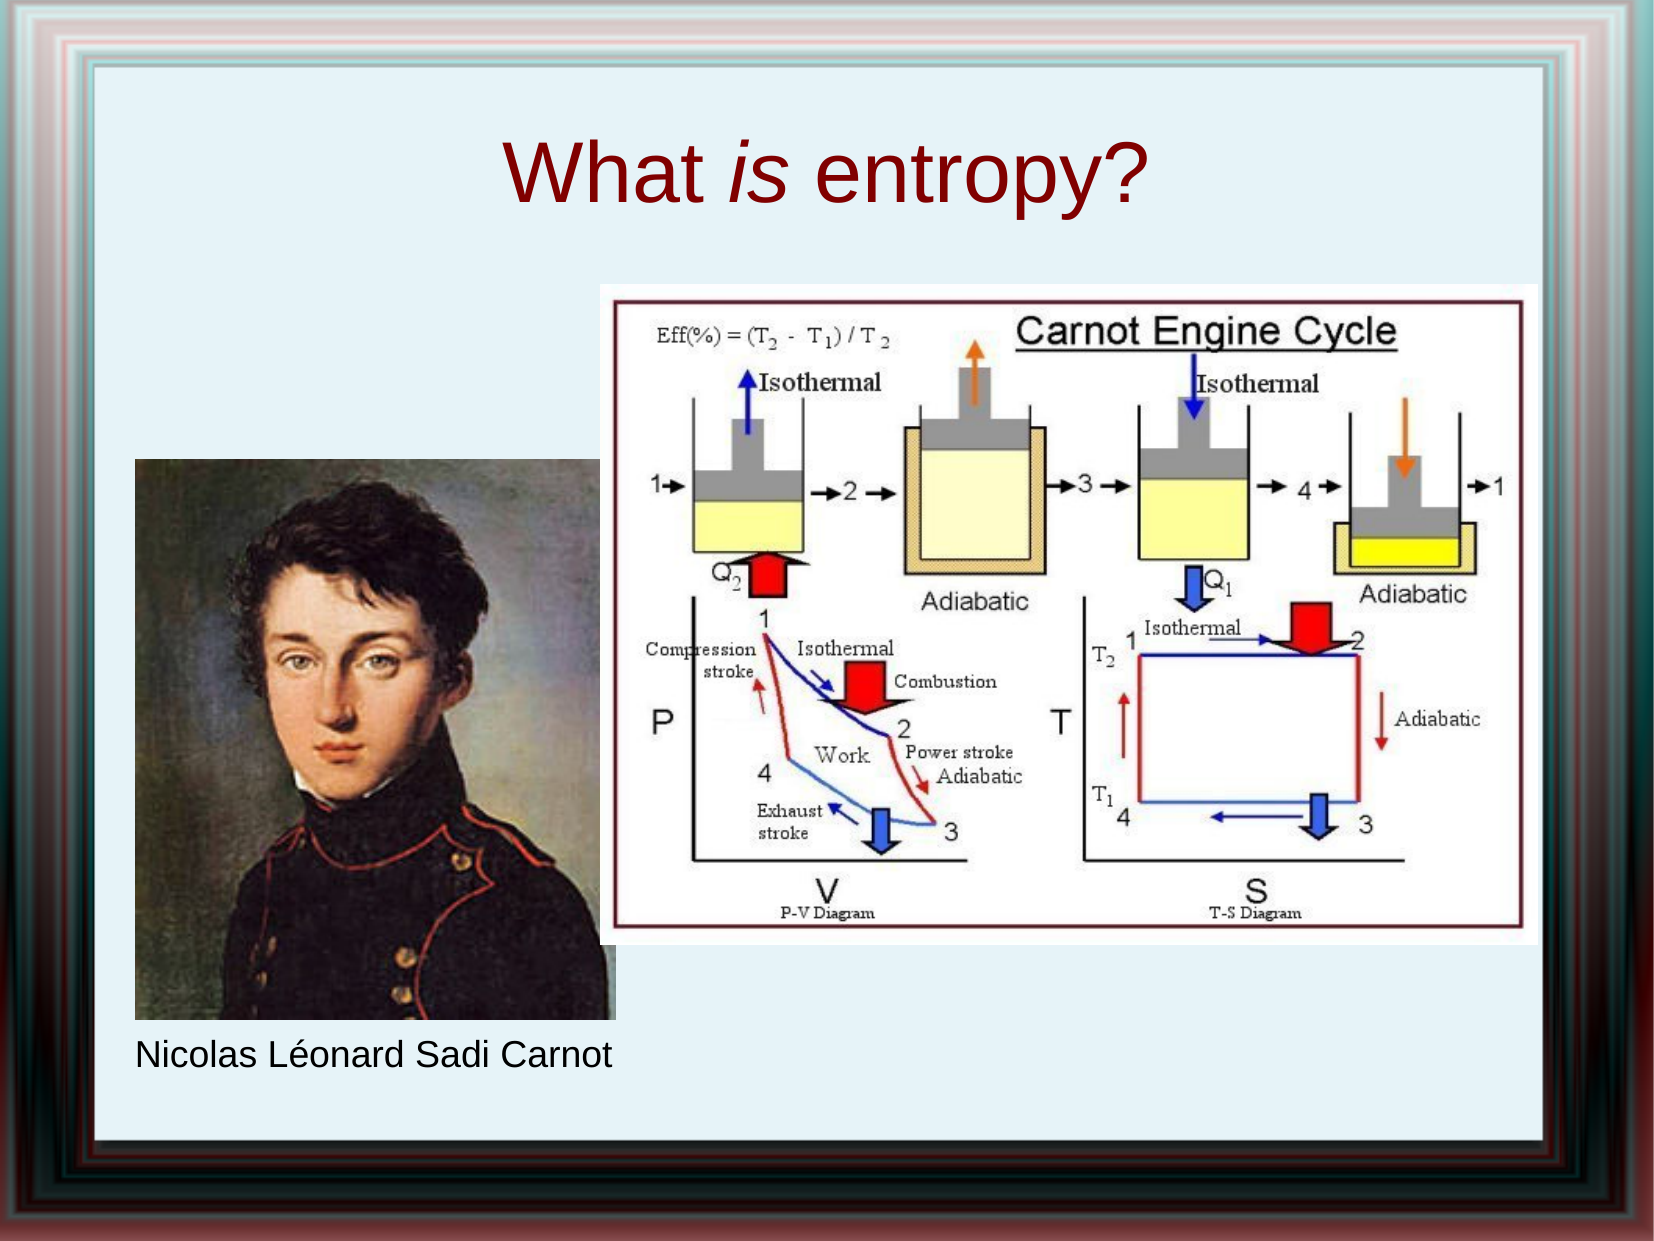

# What is entropy?
Nicolas Léonard Sadi Carnot